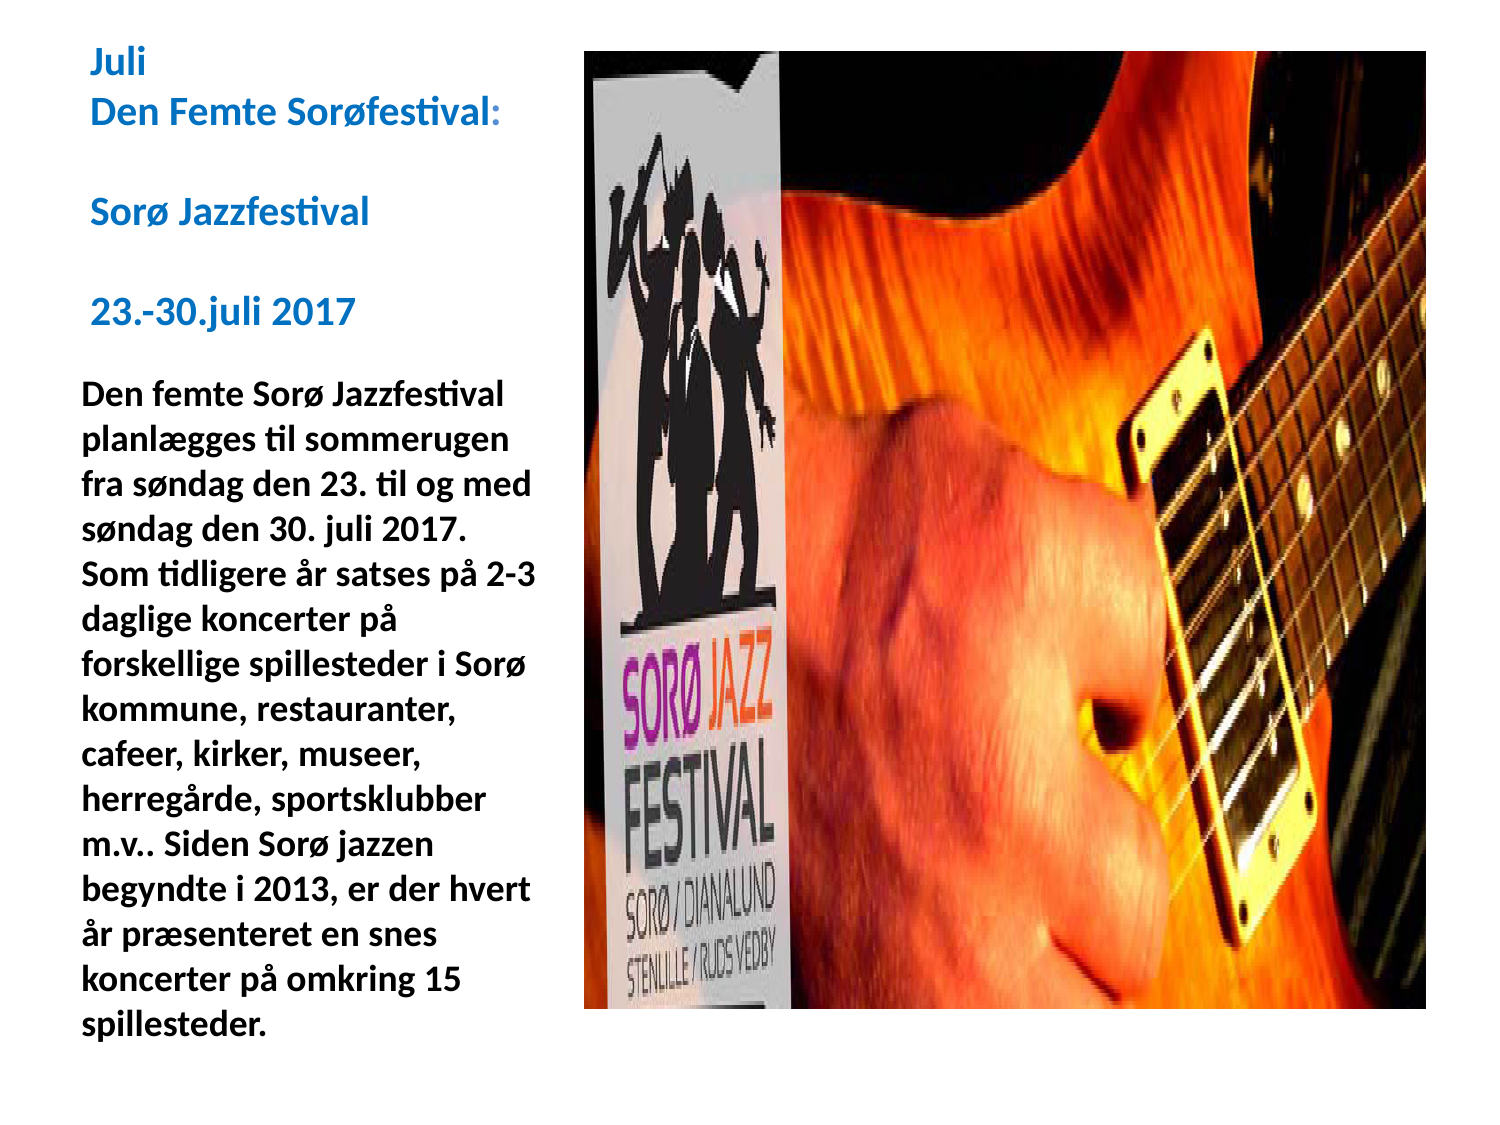

# Juli Den Femte Sorøfestival: Sorø Jazzfestival 23.-30.juli 2017
Den femte Sorø Jazzfestival planlægges til sommerugen fra søndag den 23. til og med søndag den 30. juli 2017. Som tidligere år satses på 2-3 daglige koncerter på forskellige spillesteder i Sorø kommune, restauranter, cafeer, kirker, museer, herregårde, sportsklubber m.v.. Siden Sorø jazzen begyndte i 2013, er der hvert år præsenteret en snes koncerter på omkring 15 spillesteder.